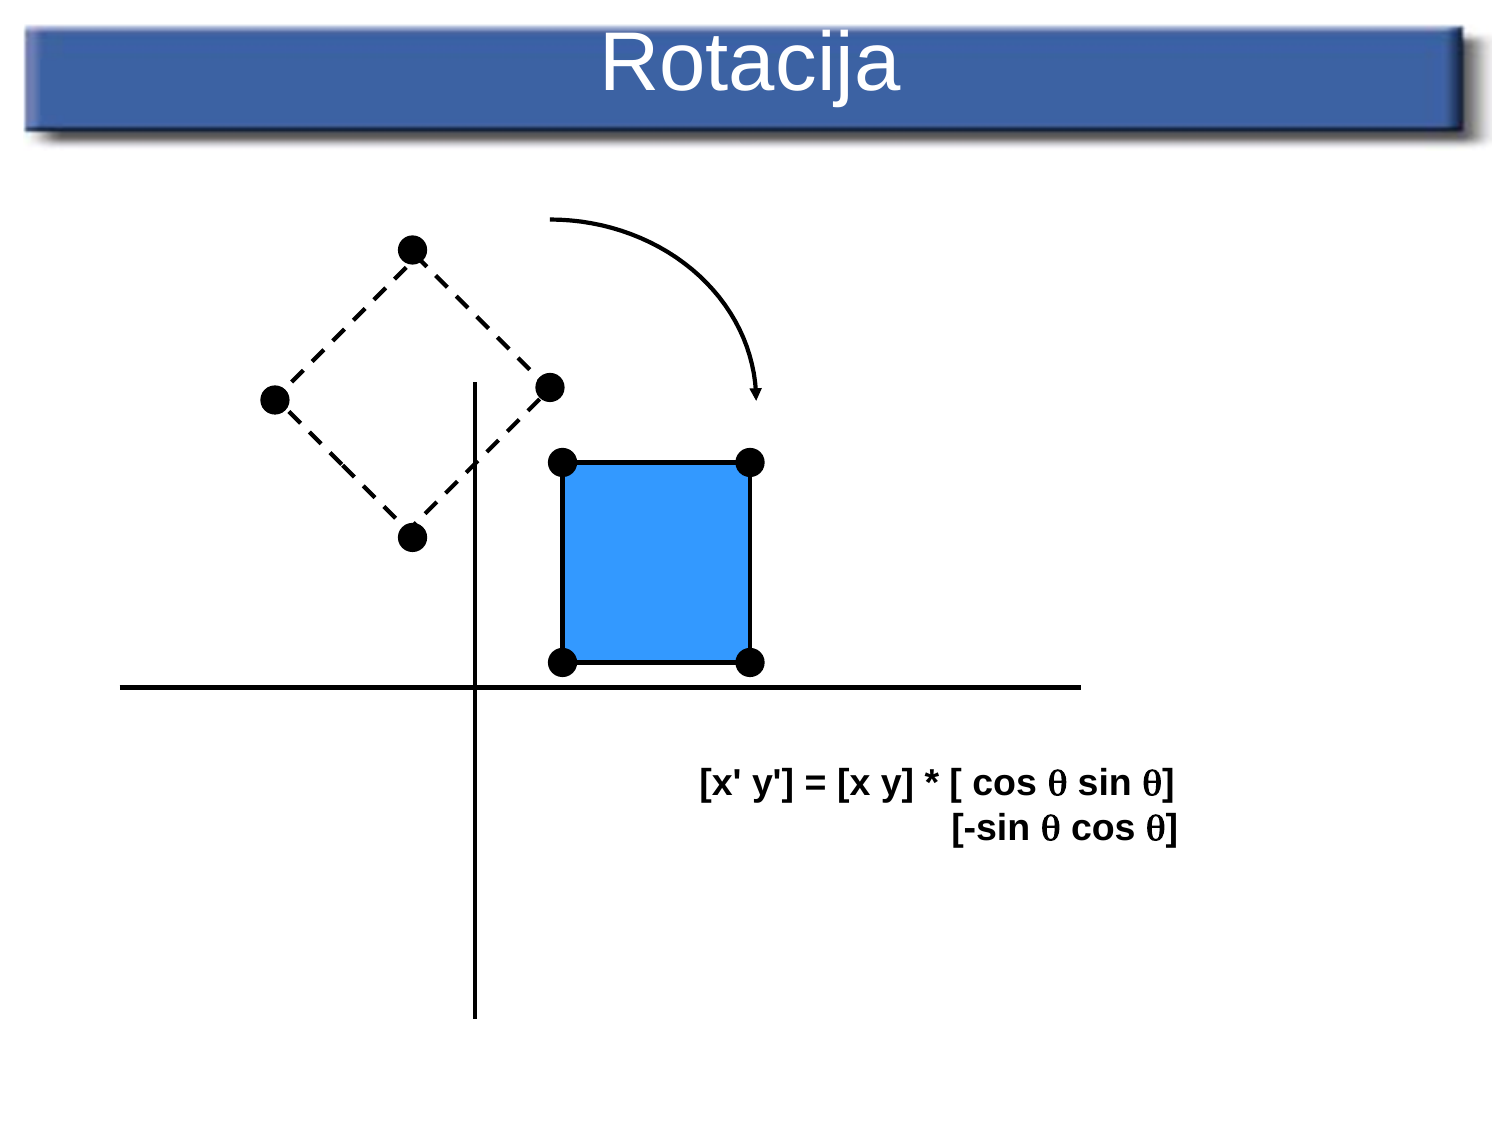

Rotacija
 [x' y'] = [x y] * [ cos  sin ]
 [-sin  cos ]